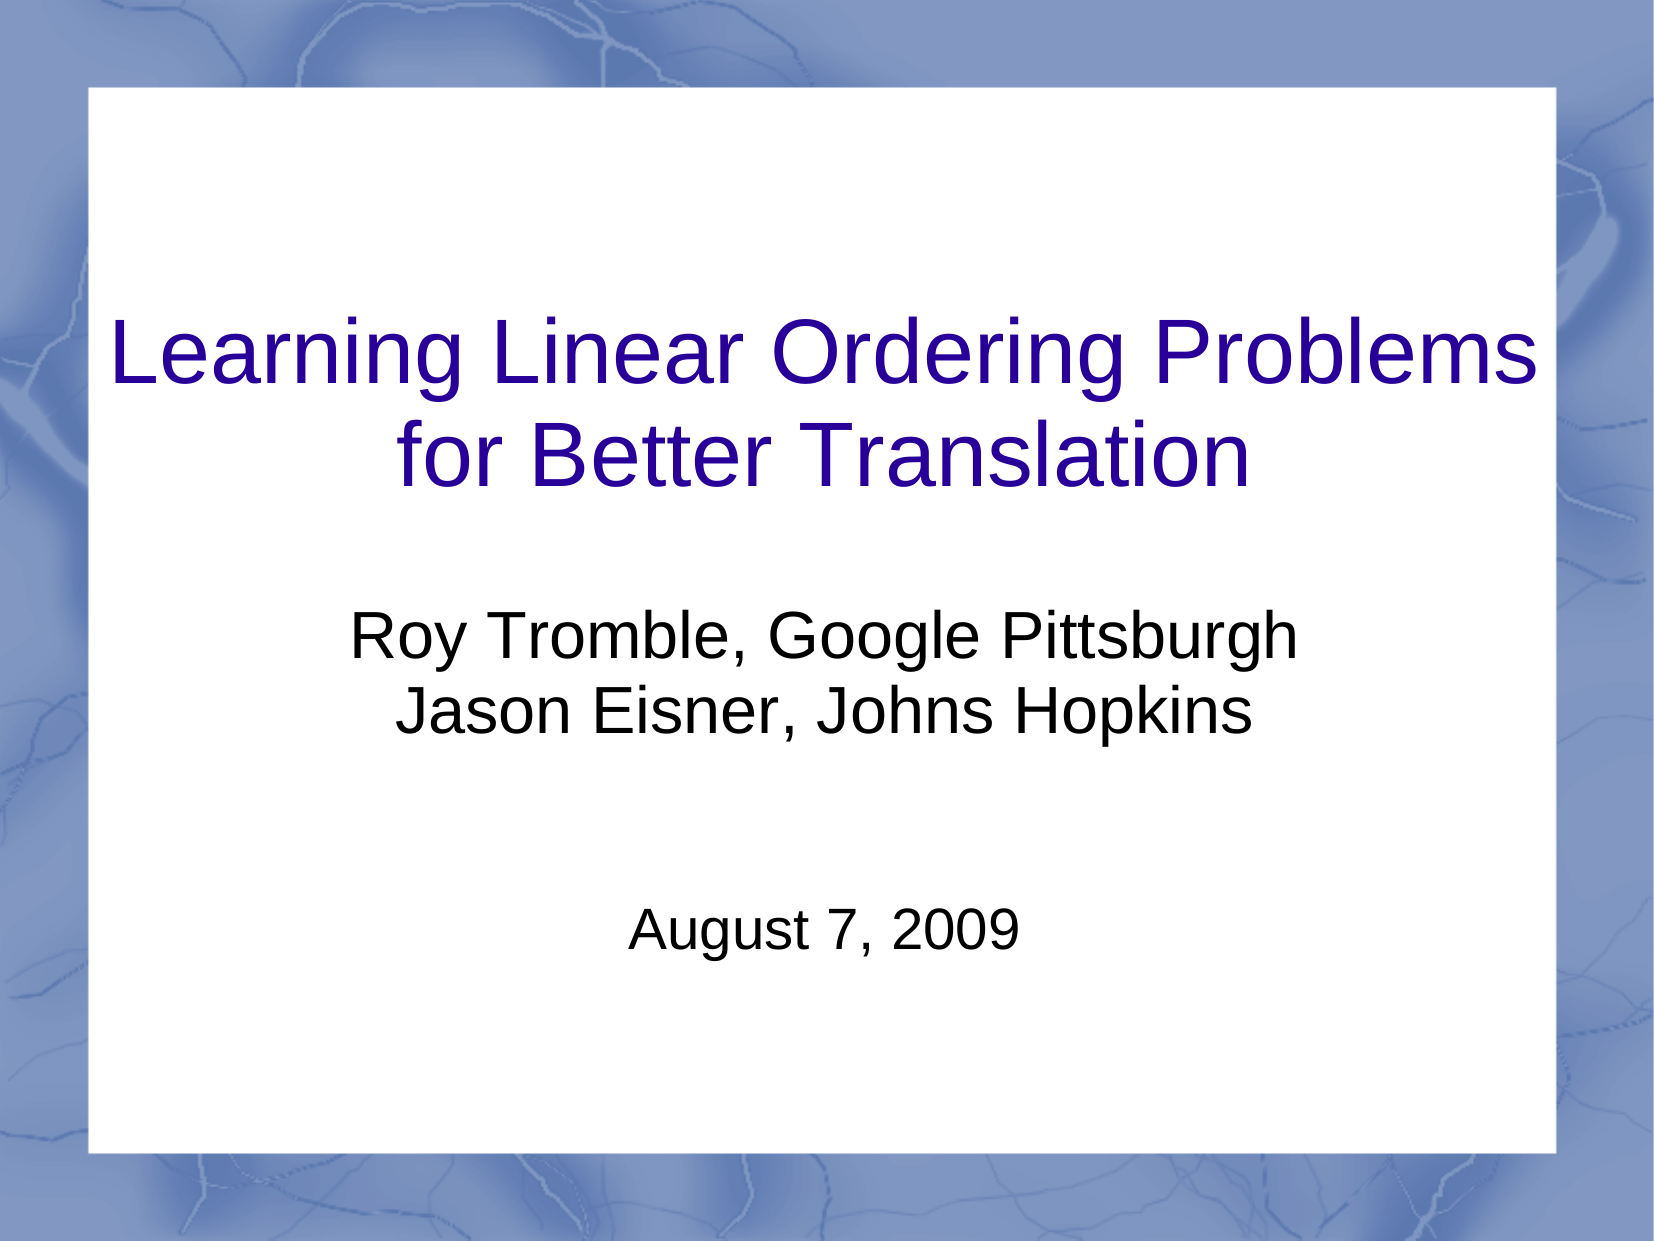

# Learning Linear Ordering Problems for Better Translation
Roy Tromble, Google Pittsburgh
Jason Eisner, Johns Hopkins
August 7, 2009